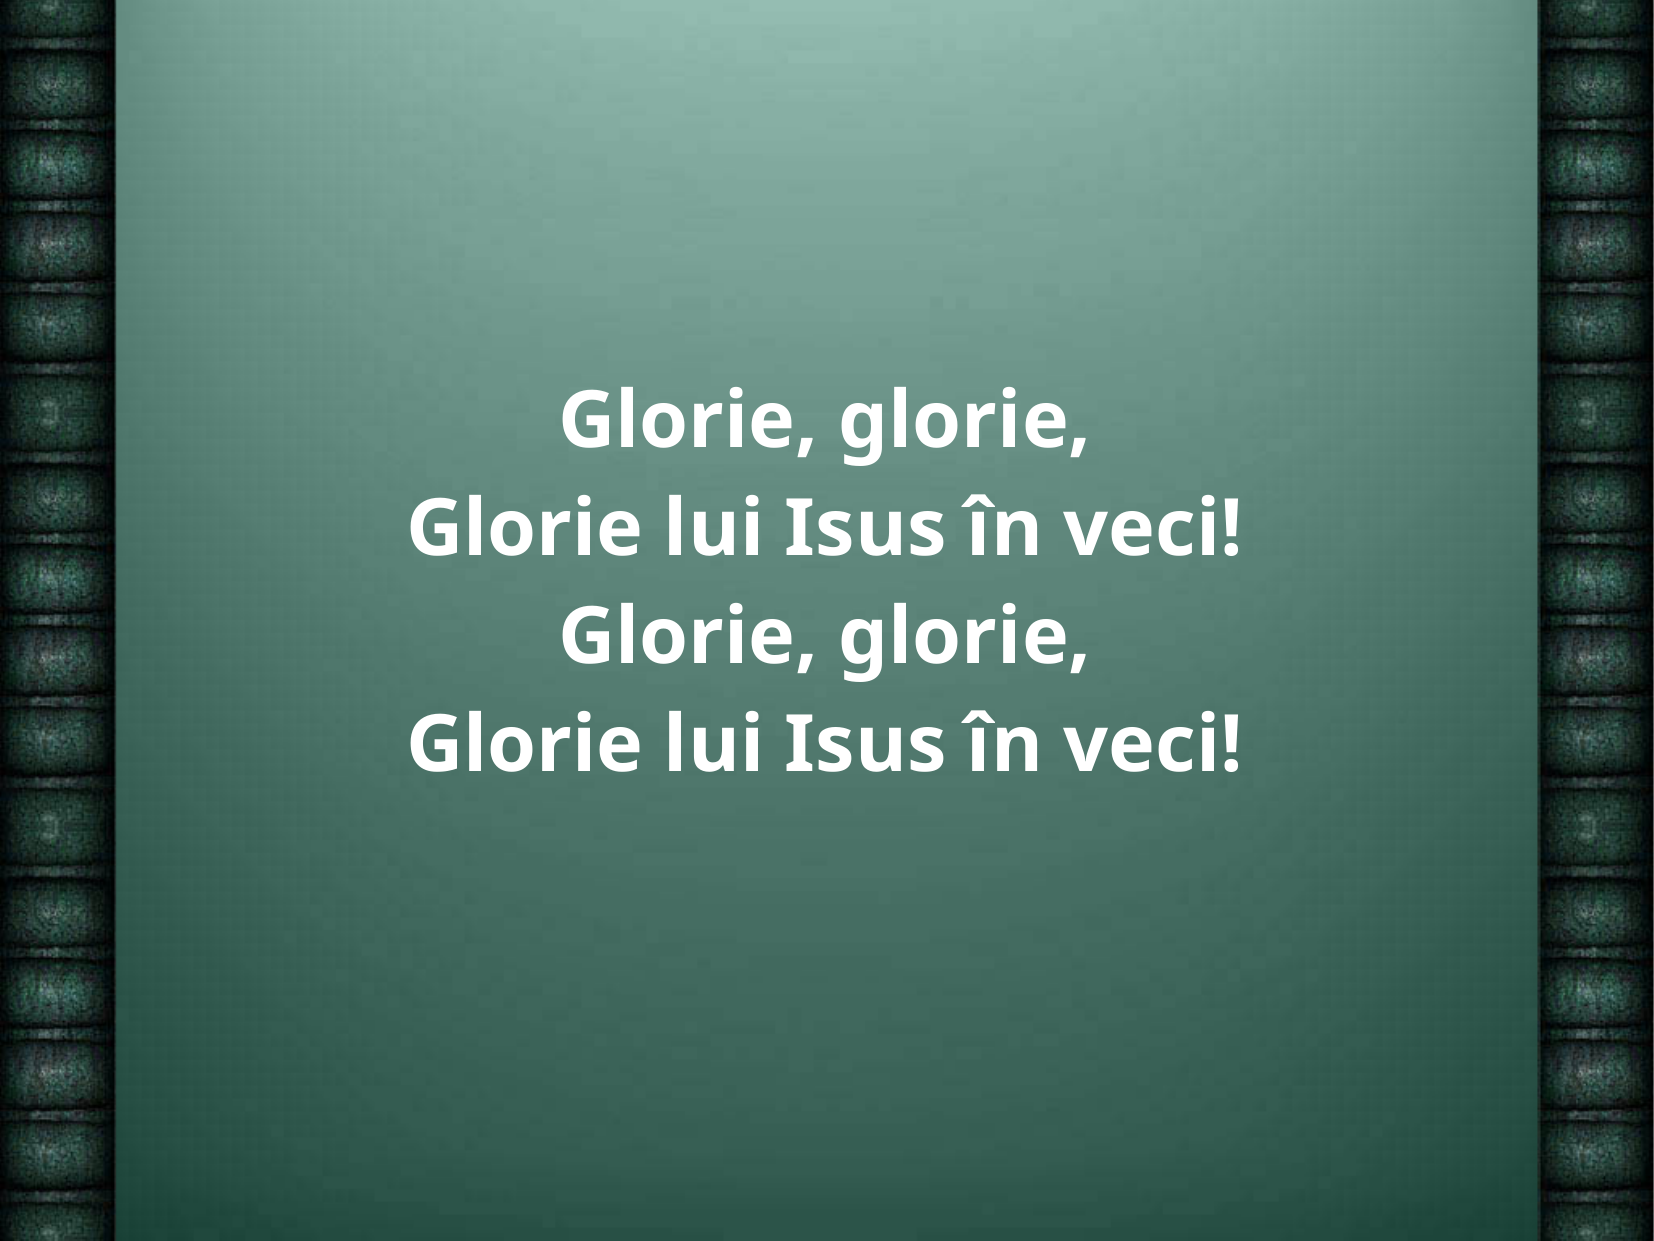

Glorie, glorie,
Glorie lui Isus în veci!
Glorie, glorie,
Glorie lui Isus în veci!